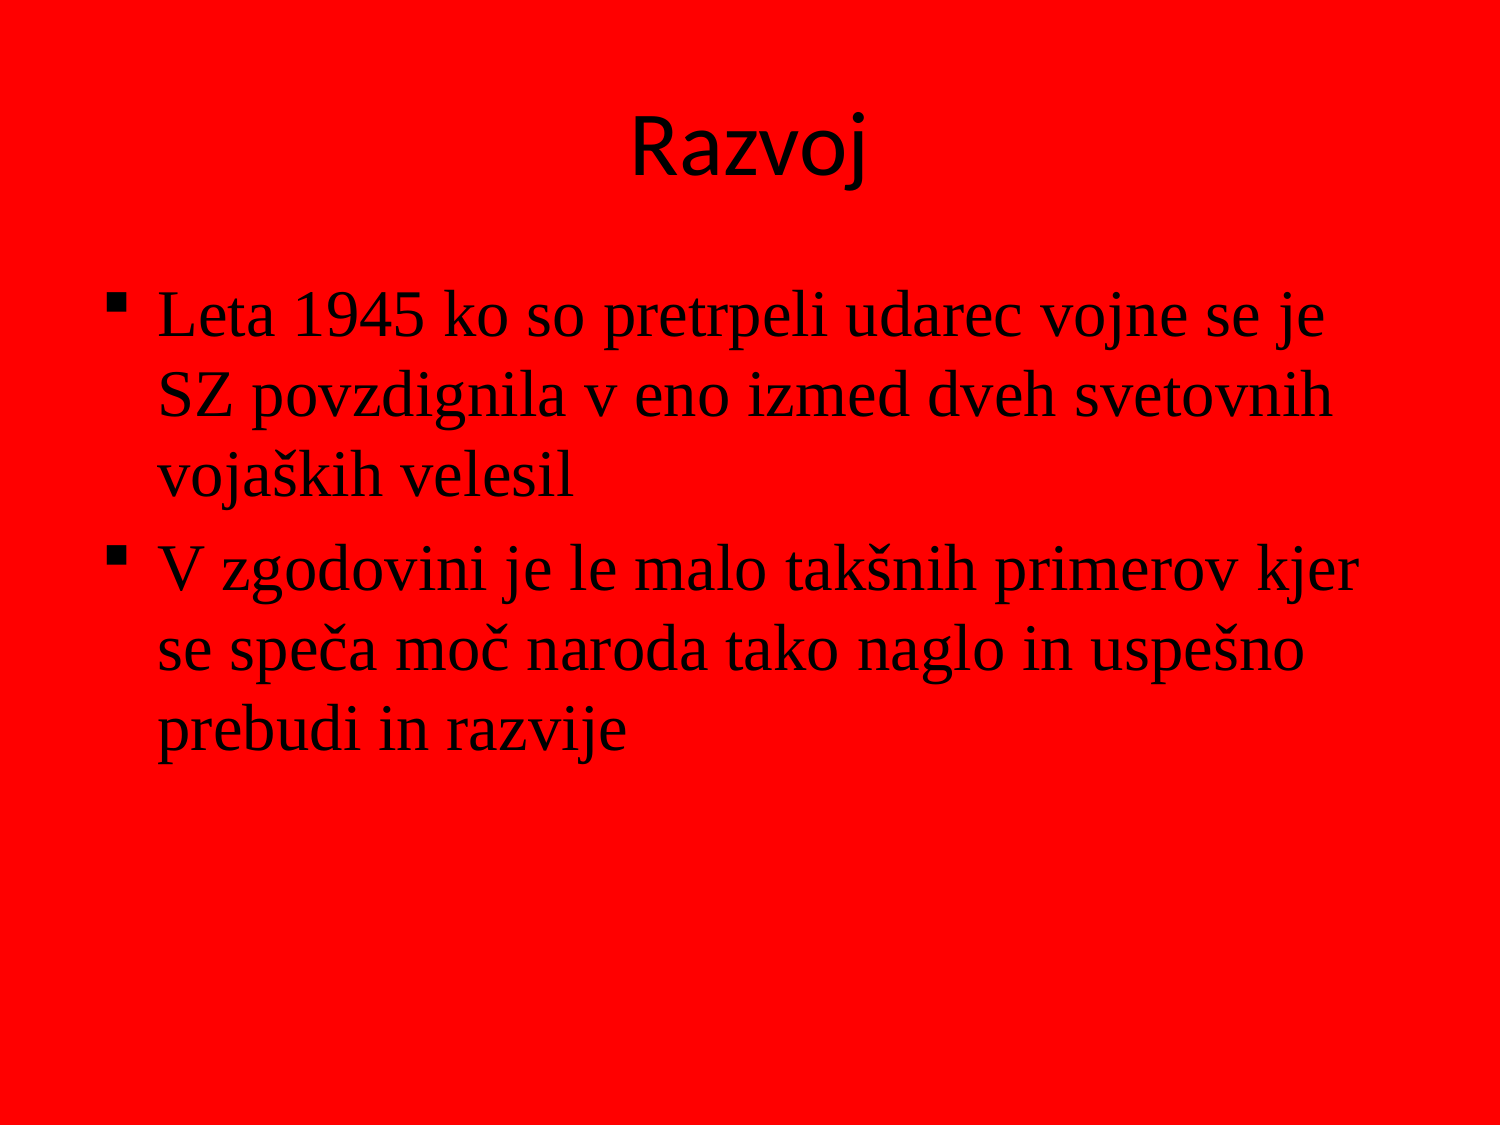

# Razvoj
Leta 1945 ko so pretrpeli udarec vojne se je SZ povzdignila v eno izmed dveh svetovnih vojaških velesil
V zgodovini je le malo takšnih primerov kjer se speča moč naroda tako naglo in uspešno prebudi in razvije